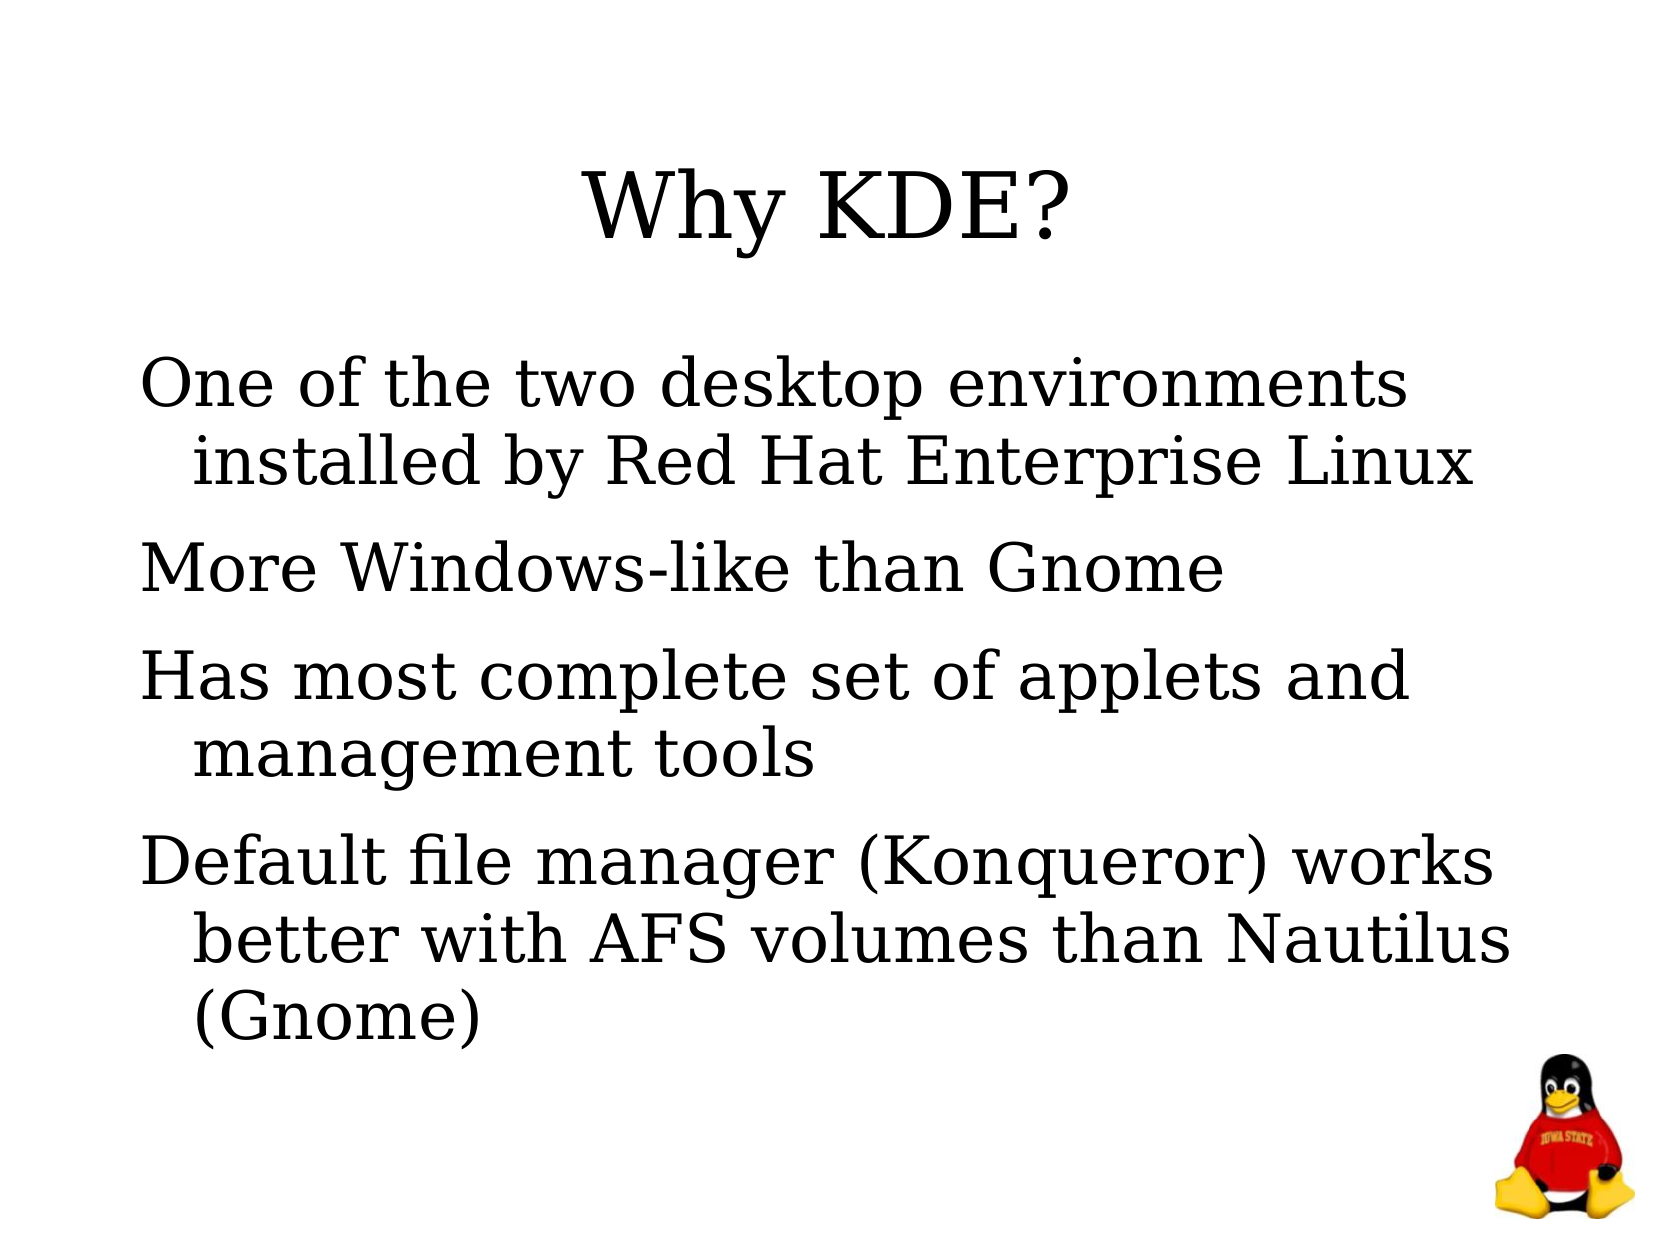

# Why KDE?
One of the two desktop environments installed by Red Hat Enterprise Linux
More Windows-like than Gnome
Has most complete set of applets and management tools
Default file manager (Konqueror) works better with AFS volumes than Nautilus (Gnome)